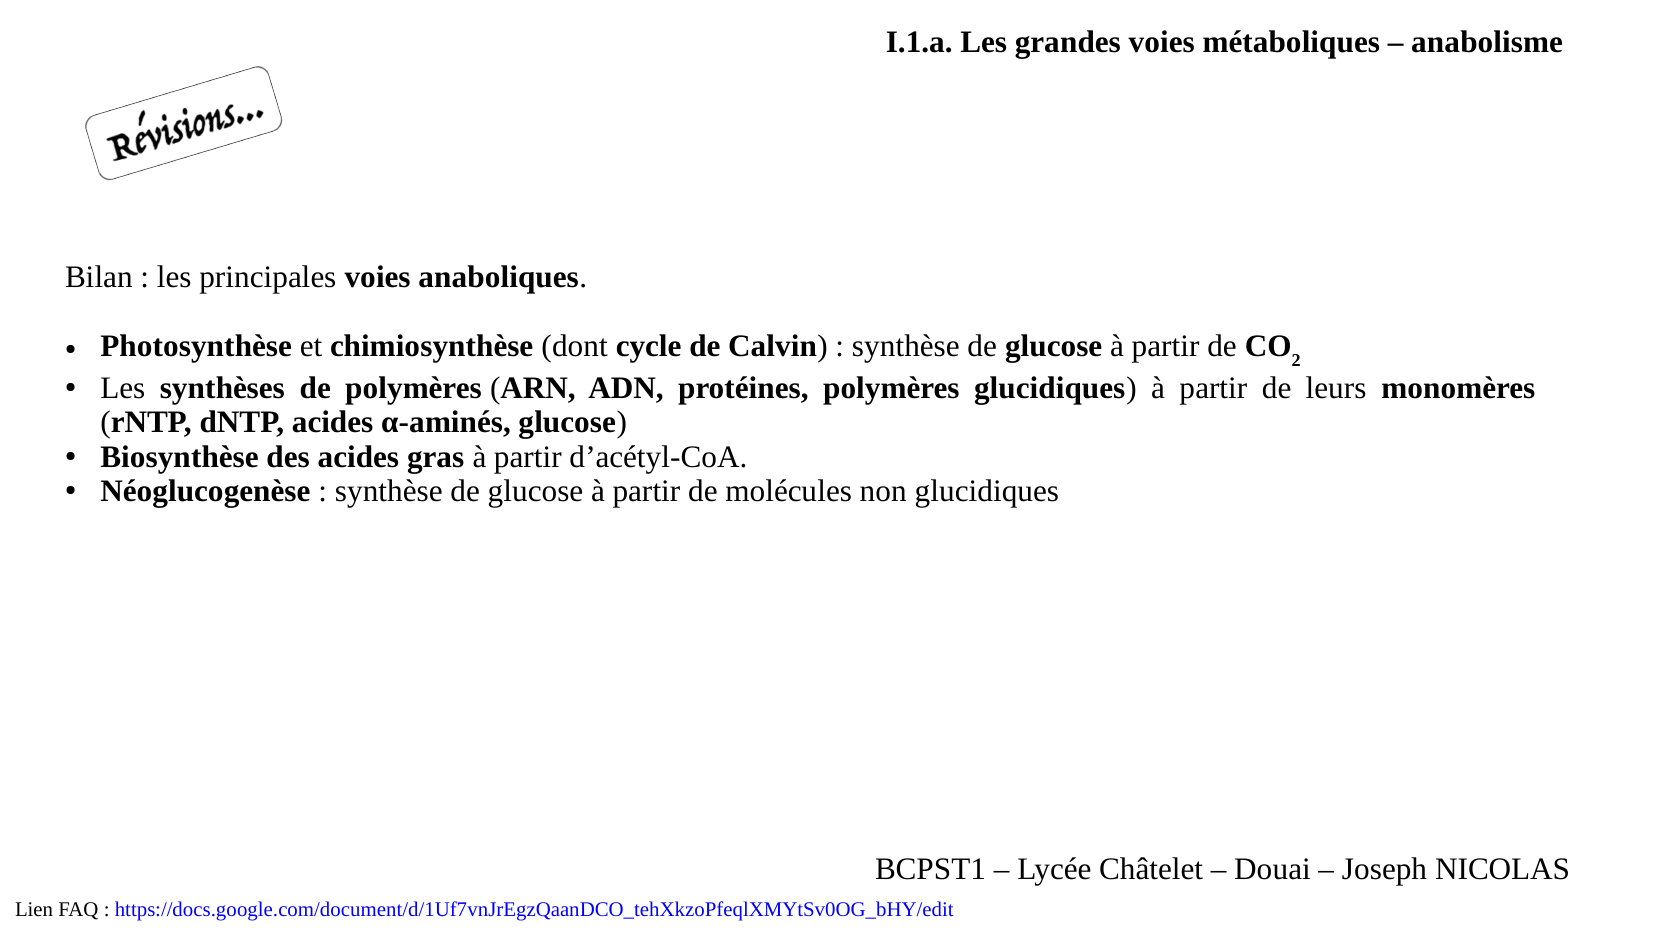

I.1.a. Les grandes voies métaboliques – anabolisme
Bilan : les principales voies anaboliques.
Photosynthèse et chimiosynthèse (dont cycle de Calvin) : synthèse de glucose à partir de CO2
Les synthèses de polymères (ARN, ADN, protéines, polymères glucidiques) à partir de leurs monomères (rNTP, dNTP, acides α-aminés, glucose)
Biosynthèse des acides gras à partir d’acétyl-CoA.
Néoglucogenèse : synthèse de glucose à partir de molécules non glucidiques
BCPST1 – Lycée Châtelet – Douai – Joseph NICOLAS
Lien FAQ : https://docs.google.com/document/d/1Uf7vnJrEgzQaanDCO_tehXkzoPfeqlXMYtSv0OG_bHY/edit